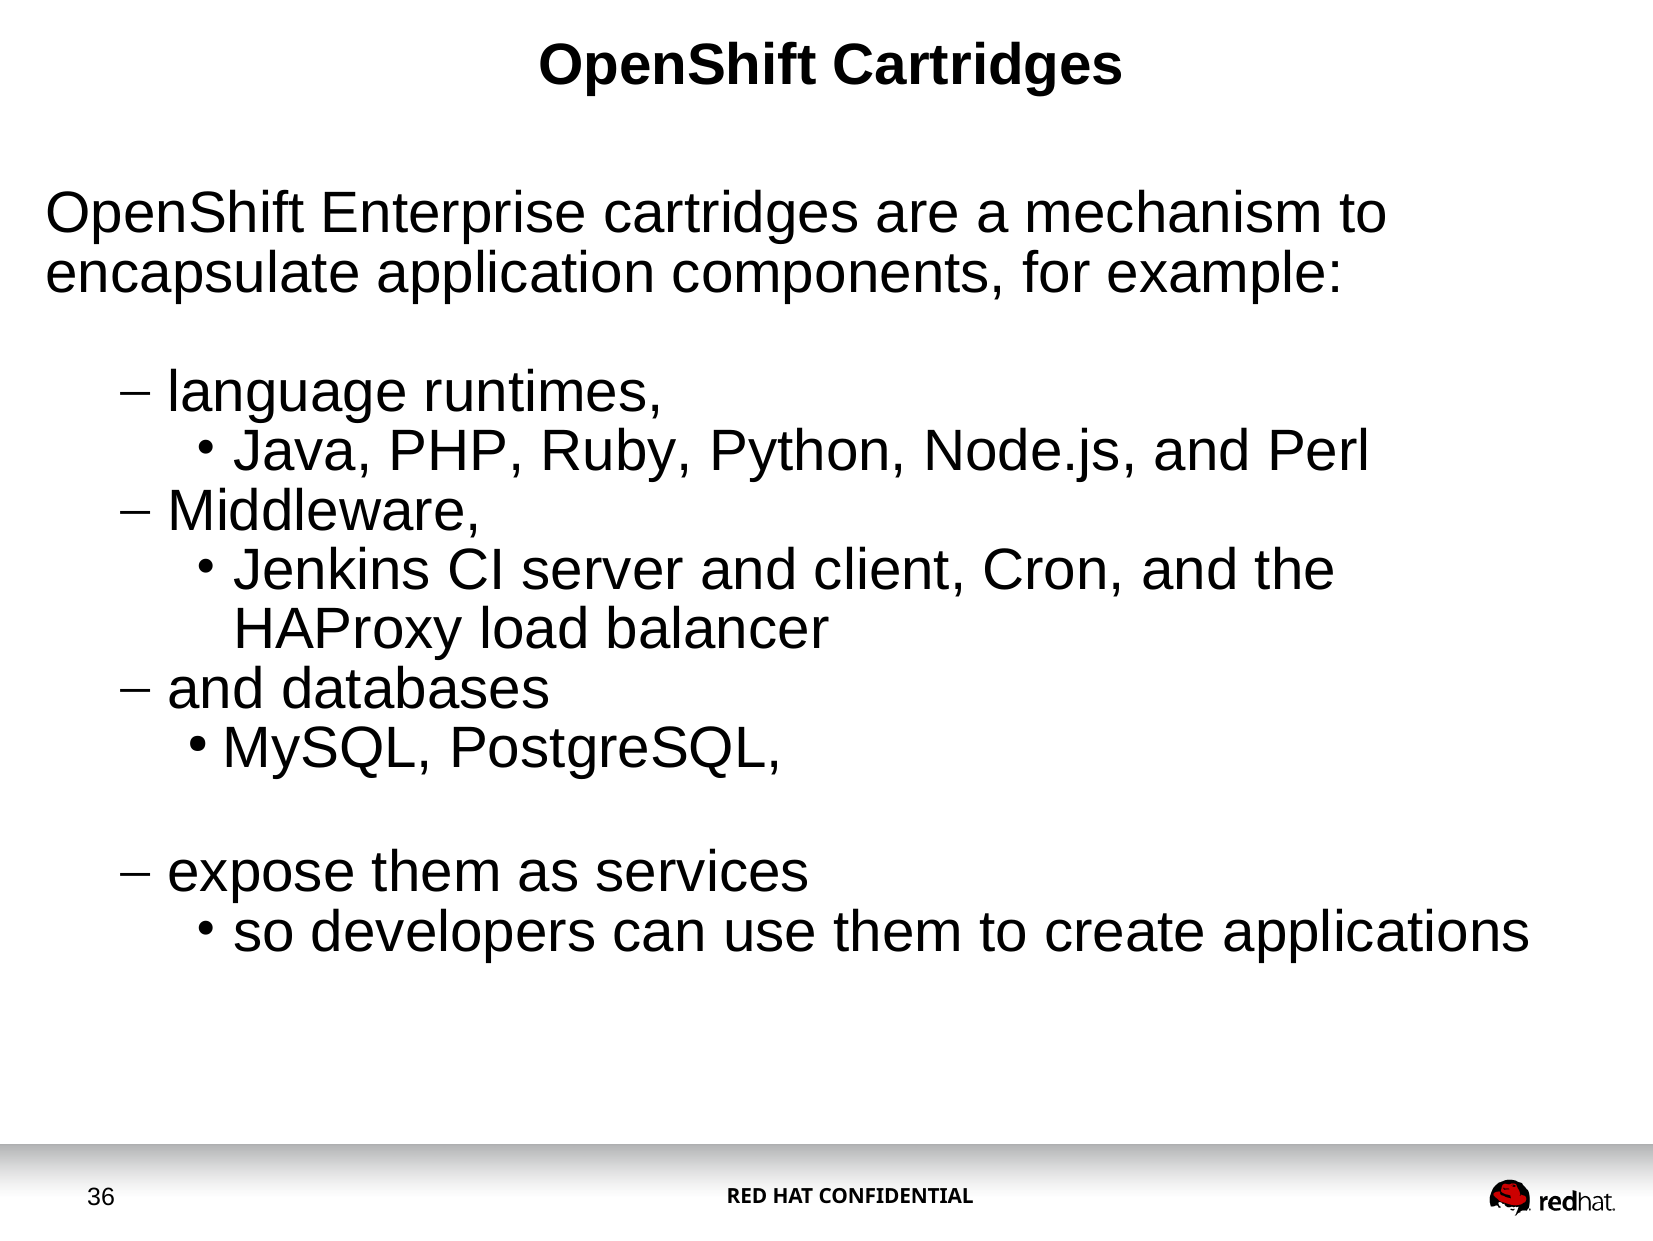

OpenShift Cartridges
OpenShift Enterprise cartridges are a mechanism to encapsulate application components, for example:
language runtimes,
Java, PHP, Ruby, Python, Node.js, and Perl
Middleware,
Jenkins CI server and client, Cron, and the HAProxy load balancer
and databases
MySQL, PostgreSQL,
expose them as services
so developers can use them to create applications